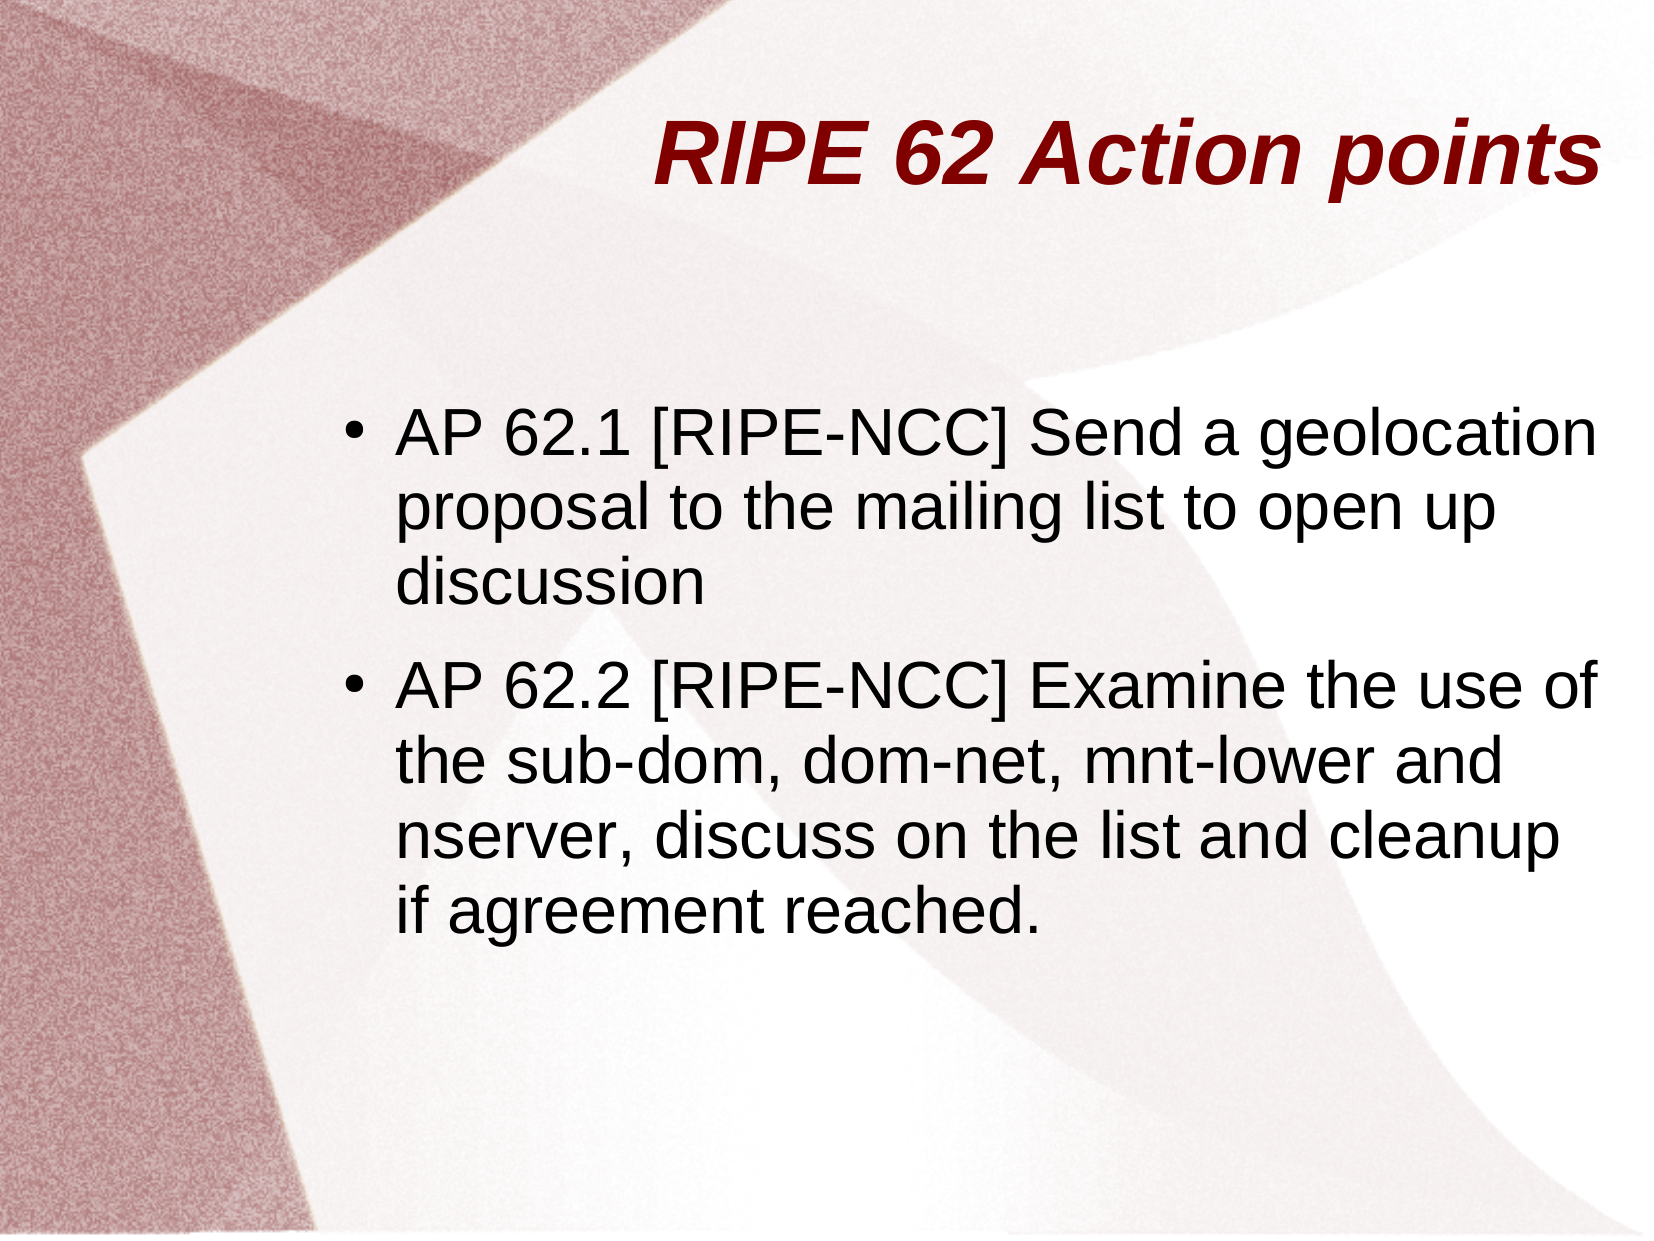

# RIPE 62 Action points
AP 62.1 [RIPE-NCC] Send a geolocation proposal to the mailing list to open up discussion
AP 62.2 [RIPE-NCC] Examine the use of the sub-dom, dom-net, mnt-lower and nserver, discuss on the list and cleanup if agreement reached.